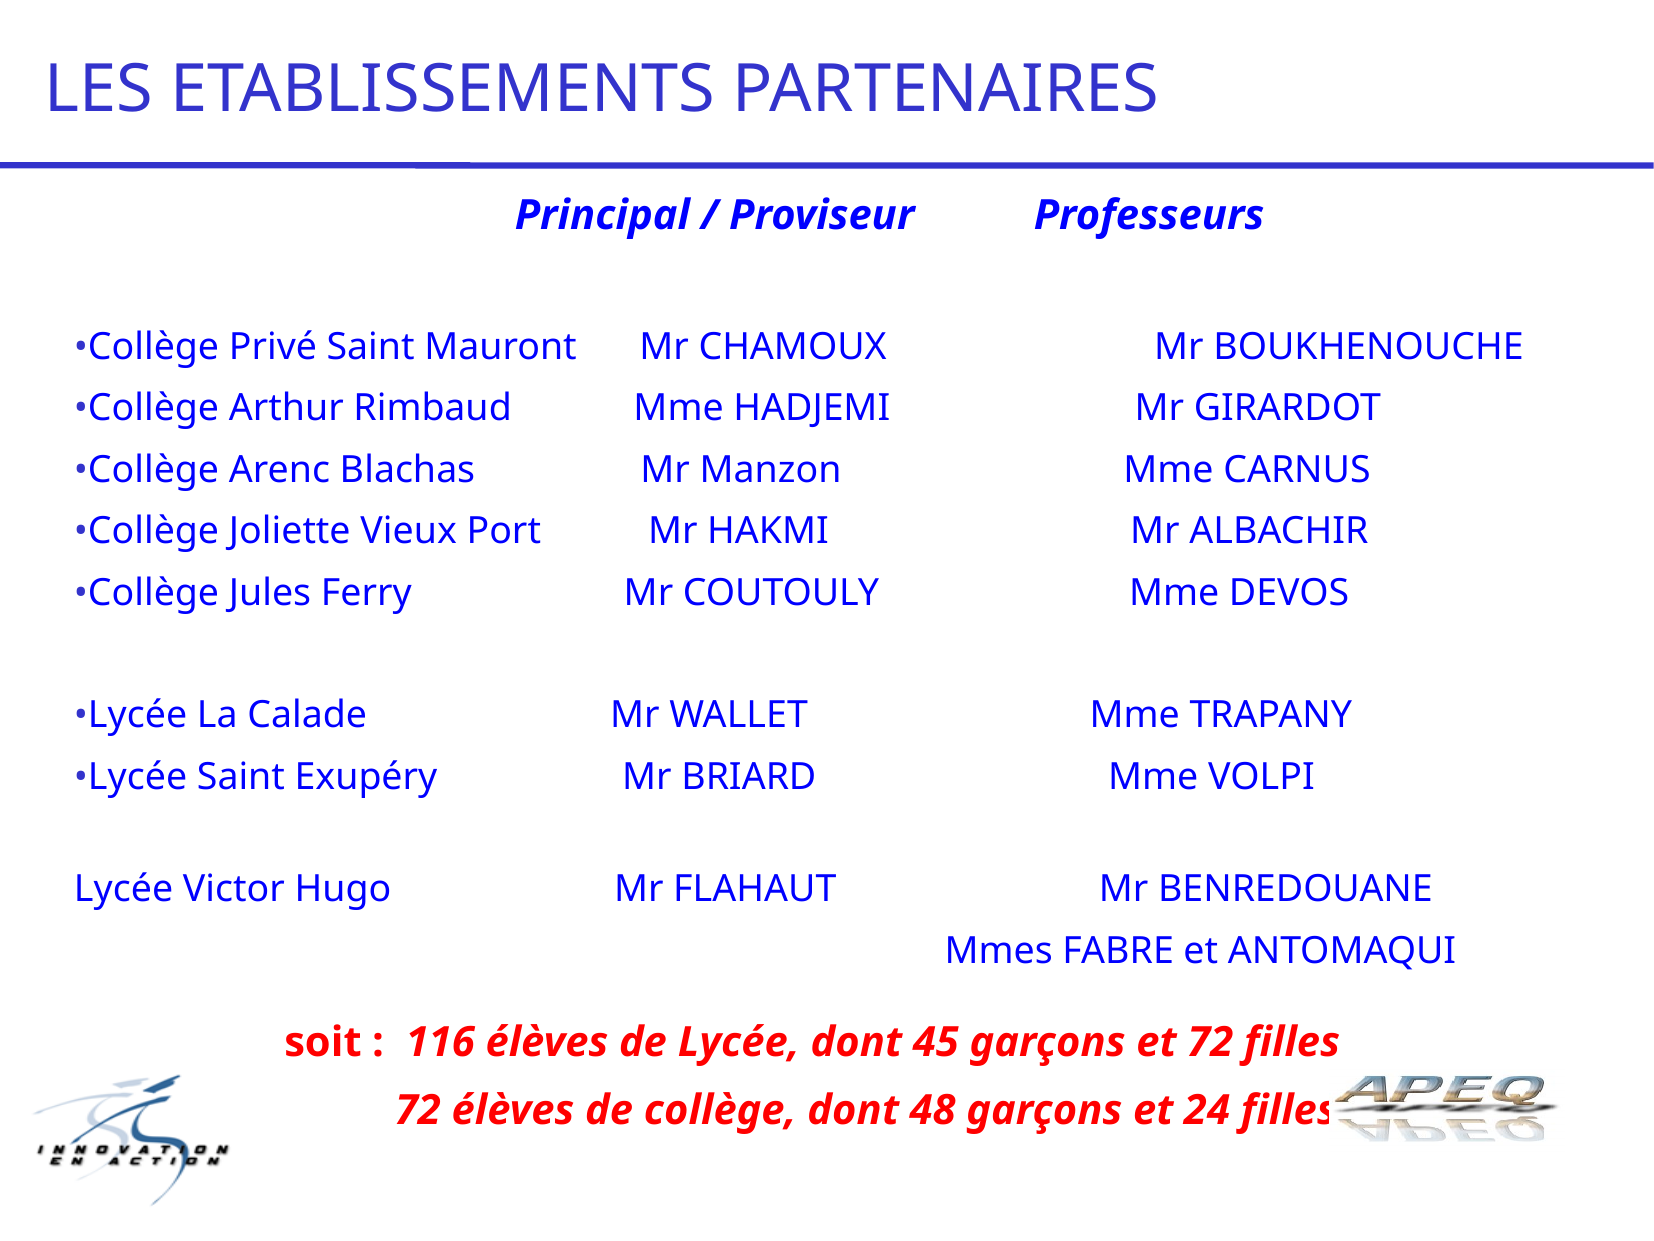

LES ETABLISSEMENTS PARTENAIRES
 Principal / Proviseur 	Professeurs
Collège Privé Saint Mauront 	 Mr CHAMOUX	 Mr BOUKHENOUCHE
Collège Arthur Rimbaud	 Mme HADJEMI	 Mr GIRARDOT
Collège Arenc Blachas Mr Manzon Mme CARNUS
Collège Joliette Vieux Port Mr HAKMI Mr ALBACHIR
Collège Jules Ferry		 Mr COUTOULY	 Mme DEVOS
Lycée La Calade Mr WALLET Mme TRAPANY
Lycée Saint Exupéry Mr BRIARD Mme VOLPI
Lycée Victor Hugo 	 Mr FLAHAUT Mr BENREDOUANE
	 			 Mmes FABRE et ANTOMAQUI
soit : 116 élèves de Lycée, dont 45 garçons et 72 filles
 72 élèves de collège, dont 48 garçons et 24 filles